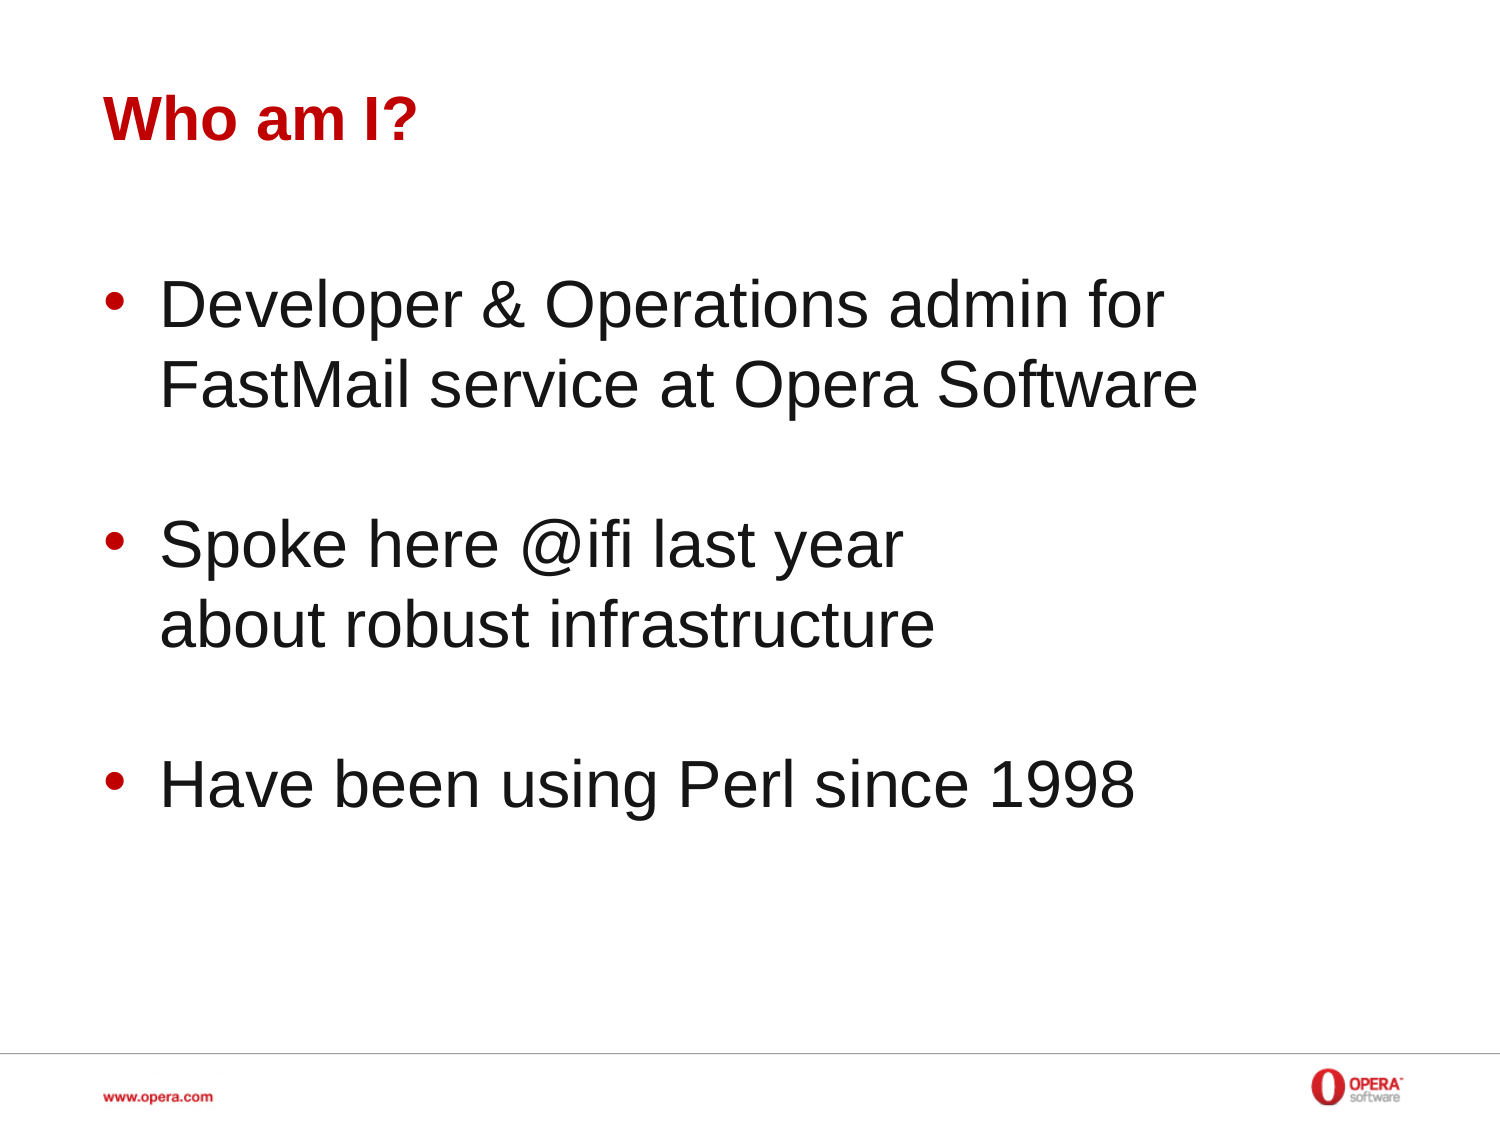

# Who am I?
Developer & Operations admin for FastMail service at Opera Software
Spoke here @ifi last year
about robust infrastructure
Have been using Perl since 1998